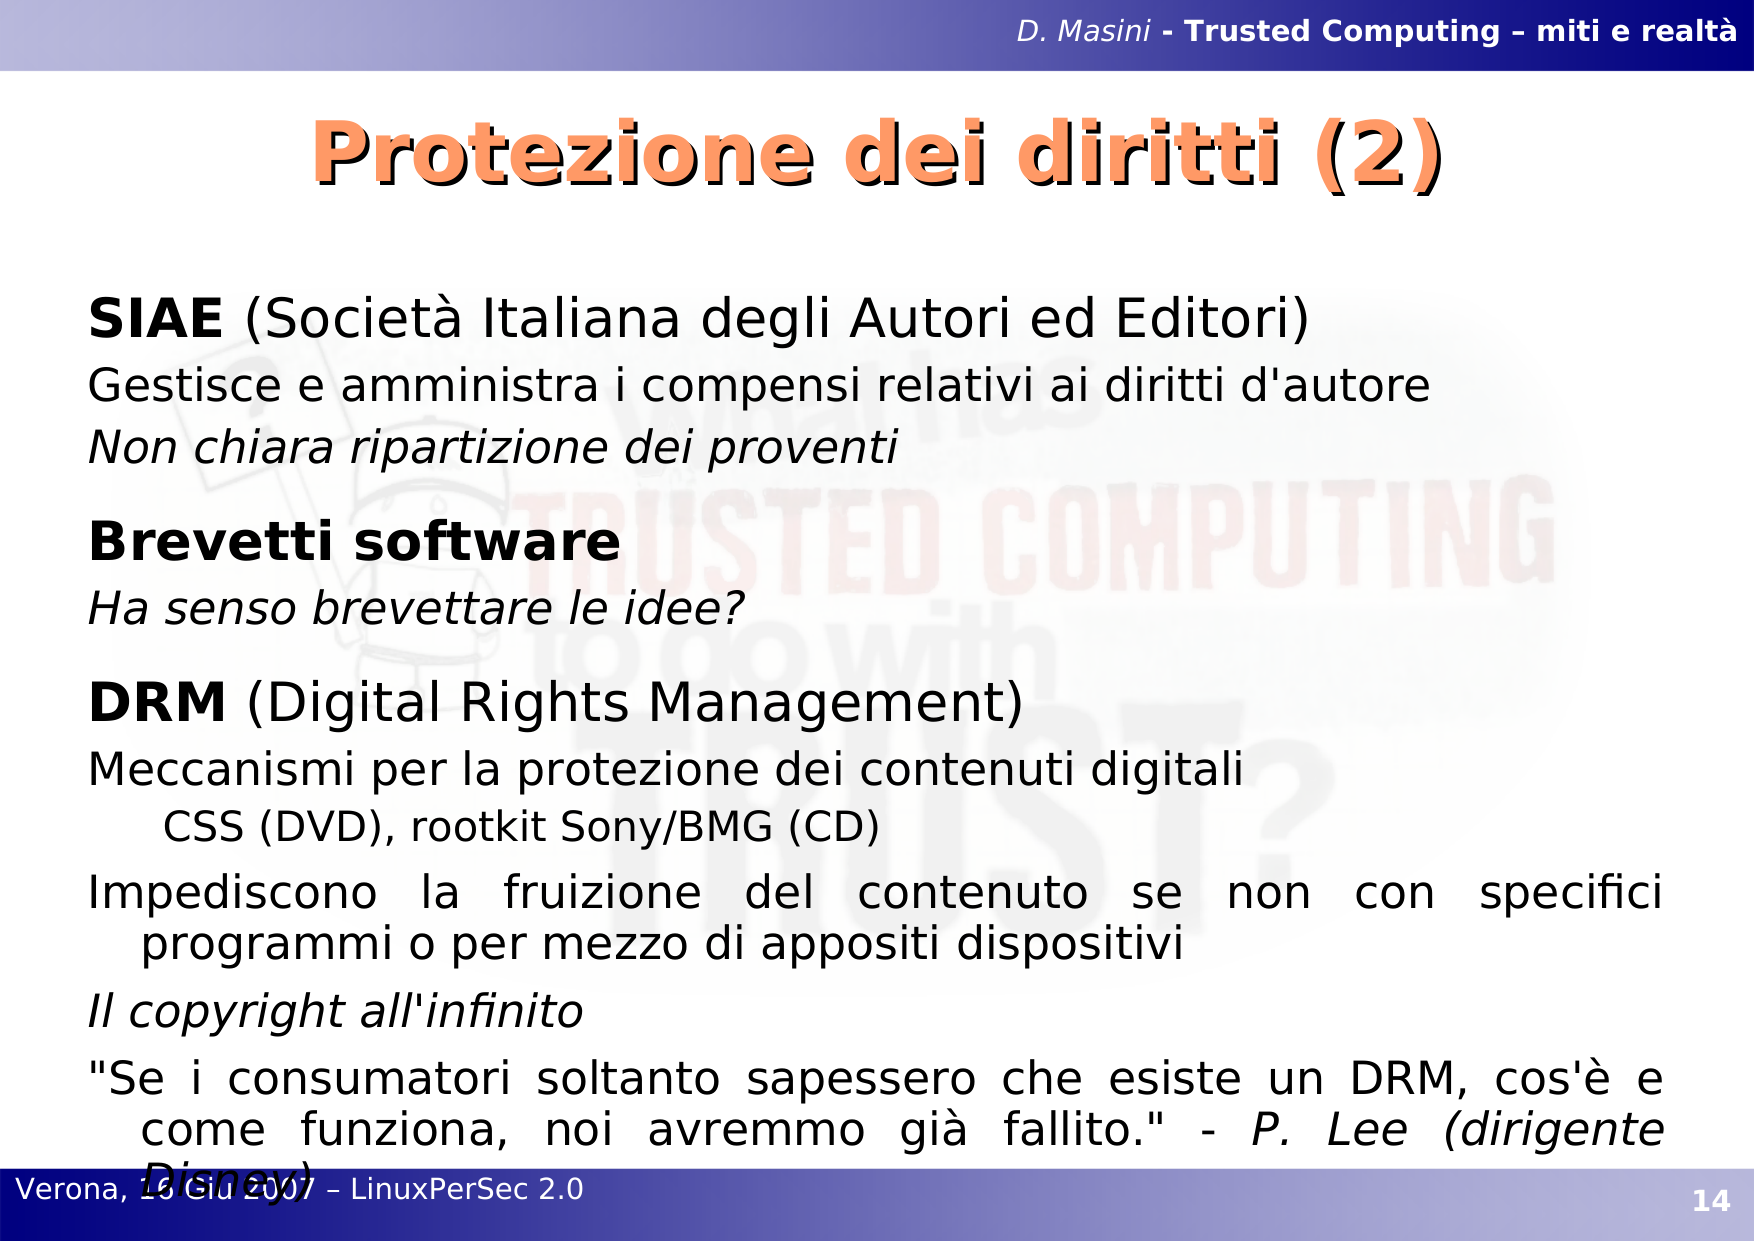

# Protezione dei diritti (2)
SIAE (Società Italiana degli Autori ed Editori)
Gestisce e amministra i compensi relativi ai diritti d'autore
Non chiara ripartizione dei proventi
Brevetti software
Ha senso brevettare le idee?
DRM (Digital Rights Management)
Meccanismi per la protezione dei contenuti digitali
CSS (DVD), rootkit Sony/BMG (CD)
Impediscono la fruizione del contenuto se non con specifici programmi o per mezzo di appositi dispositivi
Il copyright all'infinito
"Se i consumatori soltanto sapessero che esiste un DRM, cos'è e come funziona, noi avremmo già fallito." - P. Lee (dirigente Disney)